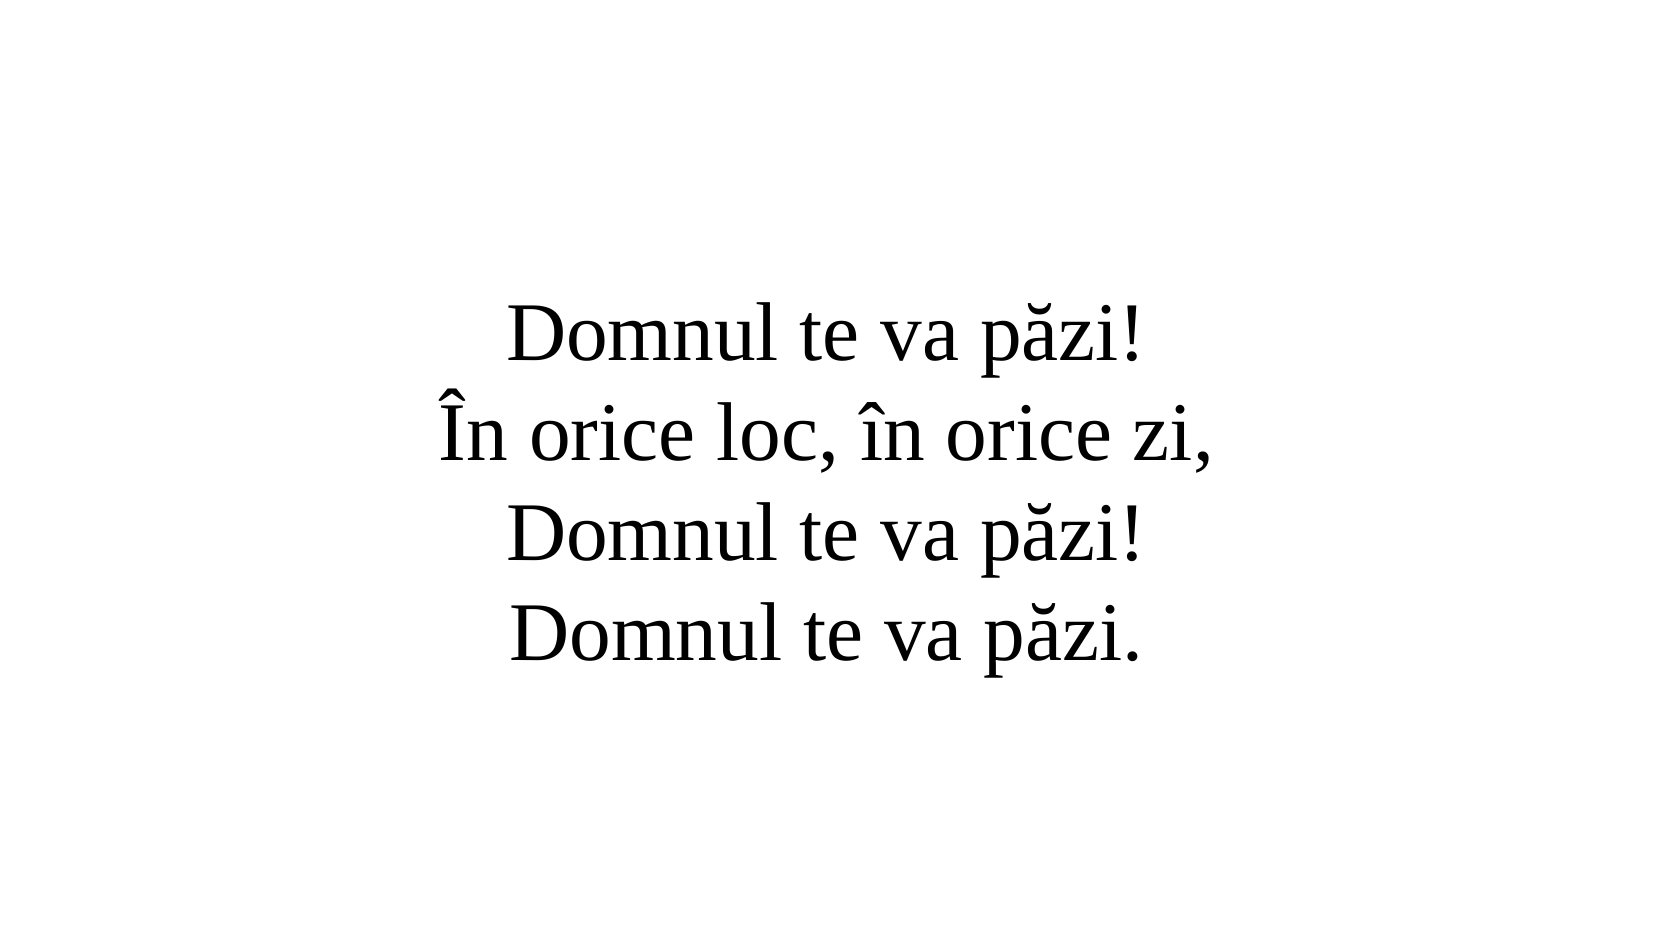

# Domnul te va păzi! În orice loc, în orice zi, Domnul te va păzi! Domnul te va păzi.